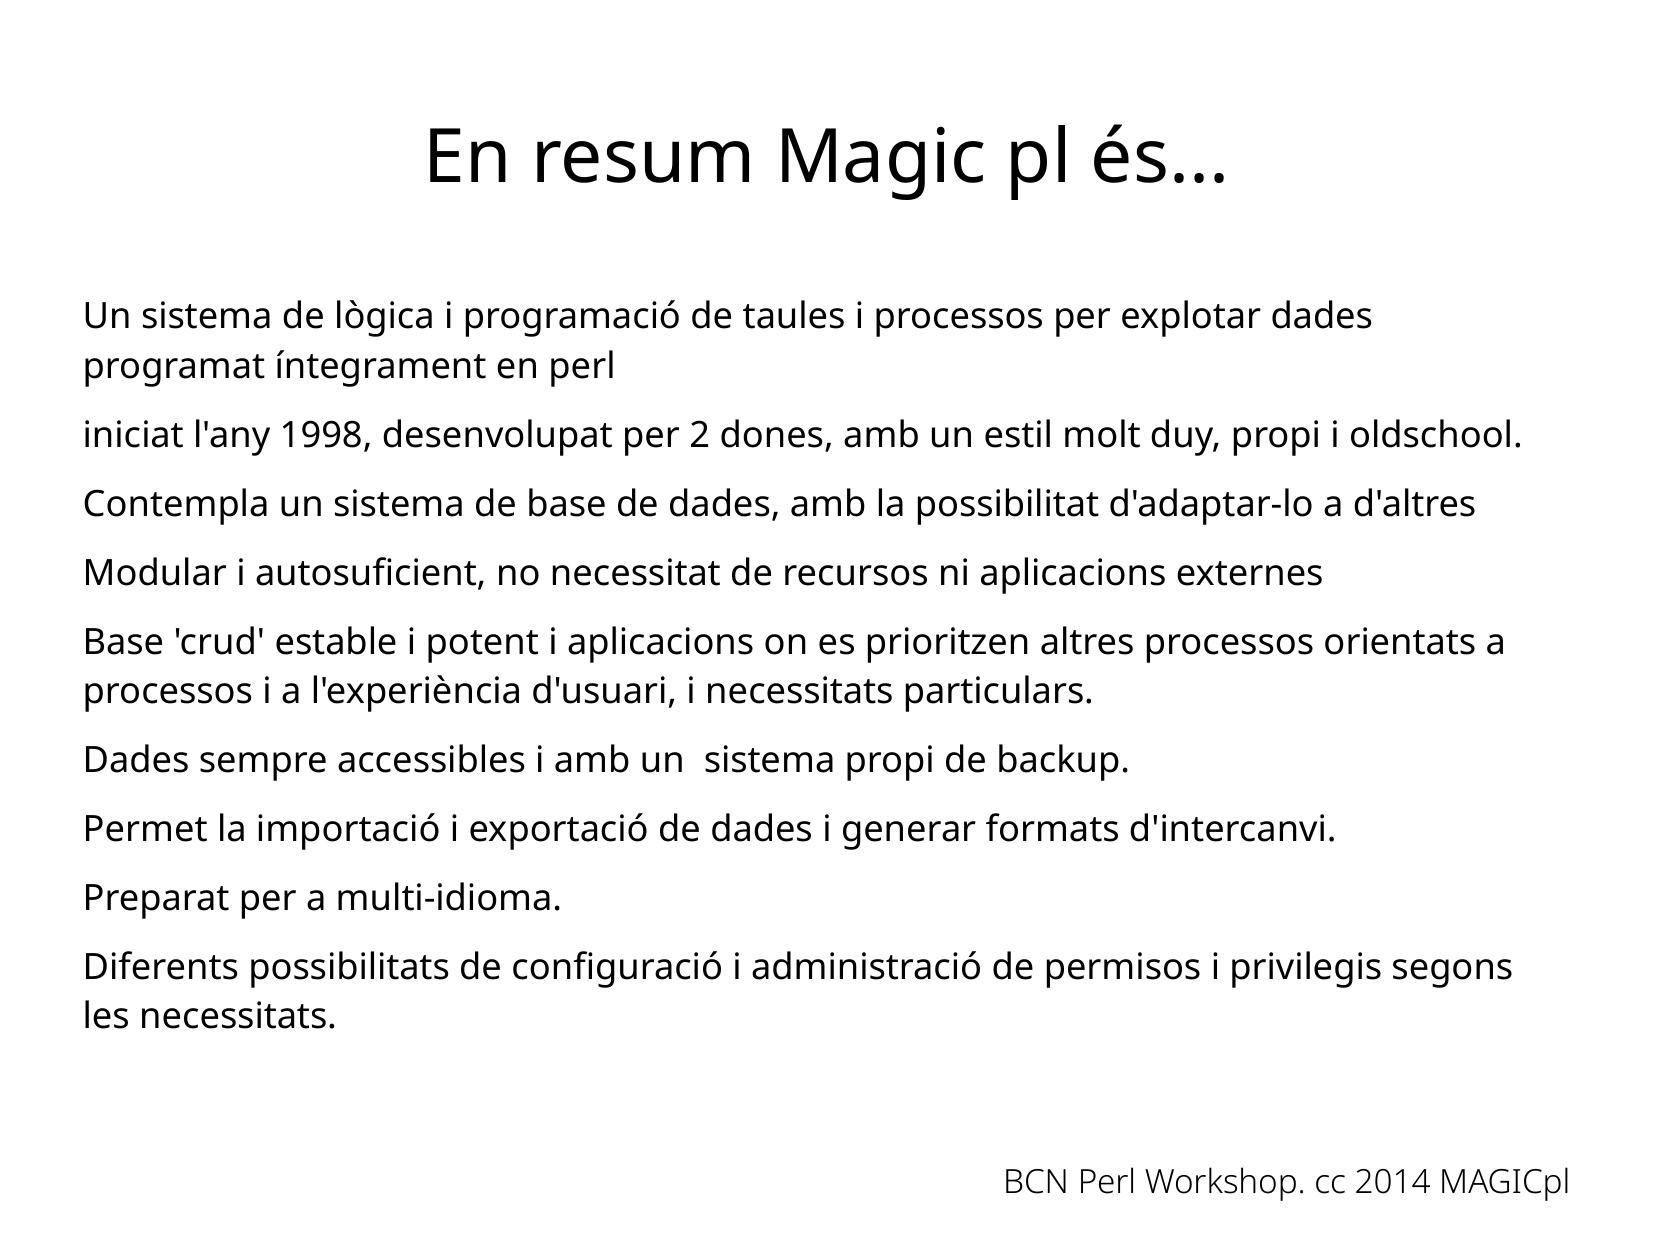

# En resum Magic pl és...
Un sistema de lògica i programació de taules i processos per explotar dades programat íntegrament en perl
iniciat l'any 1998, desenvolupat per 2 dones, amb un estil molt duy, propi i oldschool.
Contempla un sistema de base de dades, amb la possibilitat d'adaptar-lo a d'altres
Modular i autosuficient, no necessitat de recursos ni aplicacions externes
Base 'crud' estable i potent i aplicacions on es prioritzen altres processos orientats a processos i a l'experiència d'usuari, i necessitats particulars.
Dades sempre accessibles i amb un sistema propi de backup.
Permet la importació i exportació de dades i generar formats d'intercanvi.
Preparat per a multi-idioma.
Diferents possibilitats de configuració i administració de permisos i privilegis segons les necessitats.
 BCN Perl Workshop. cc 2014 MAGICpl